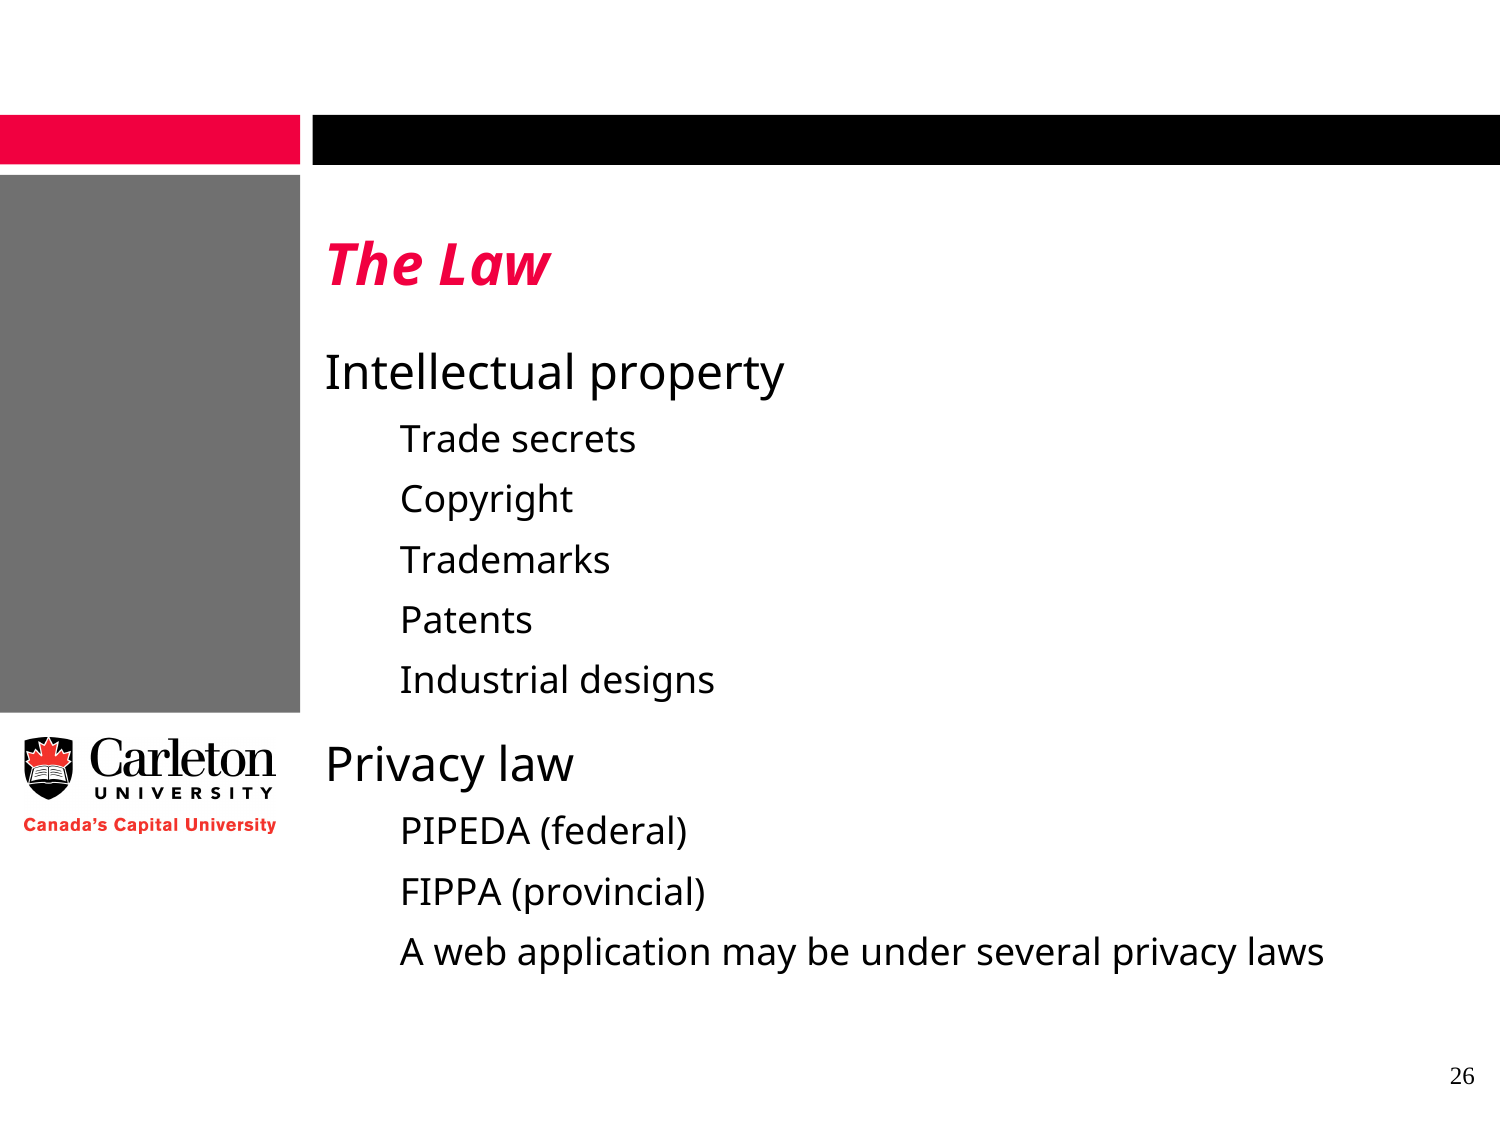

# The Law
Intellectual property
Trade secrets
Copyright
Trademarks
Patents
Industrial designs
Privacy law
PIPEDA (federal)
FIPPA (provincial)
A web application may be under several privacy laws
26